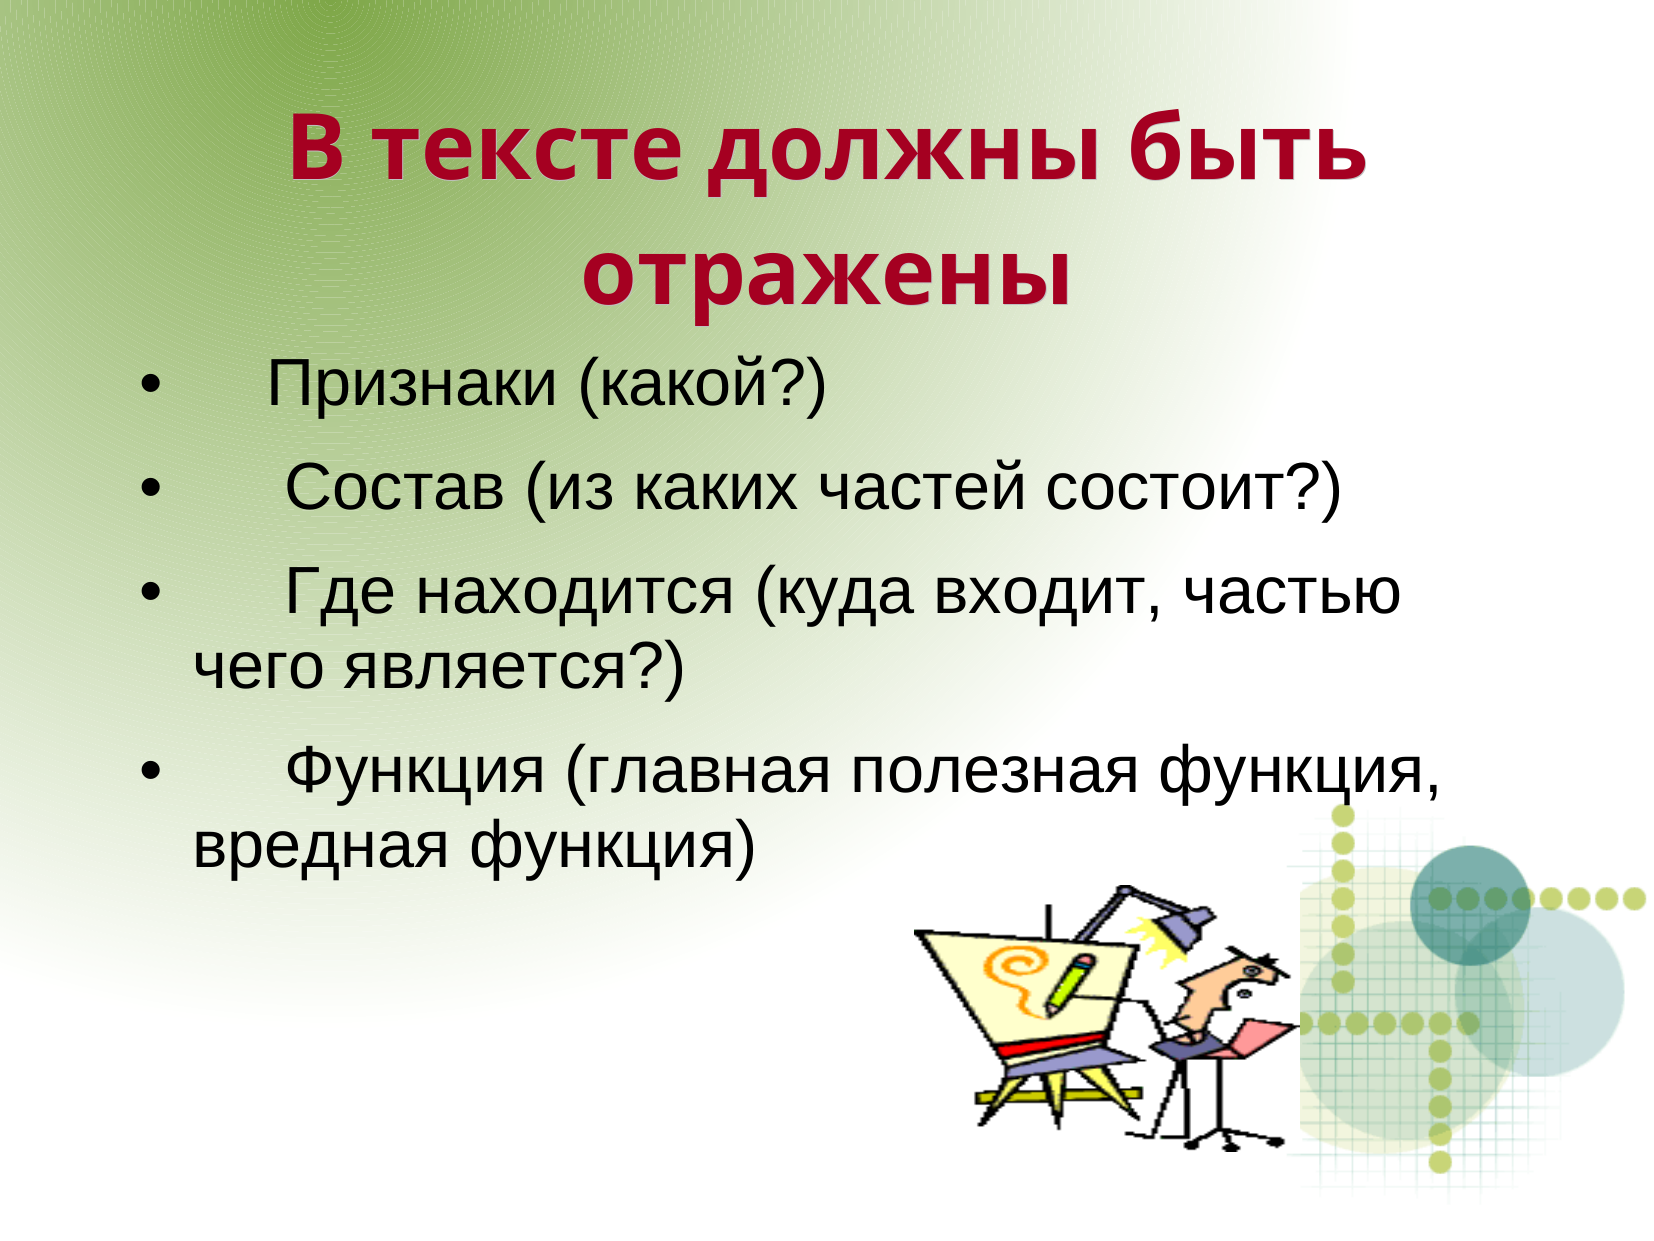

# В тексте должны быть отражены
•	Признаки (какой?)
•	 Состав (из каких частей состоит?)
•	 Где находится (куда входит, частью чего является?)
•	 Функция (главная полезная функция, вредная функция)